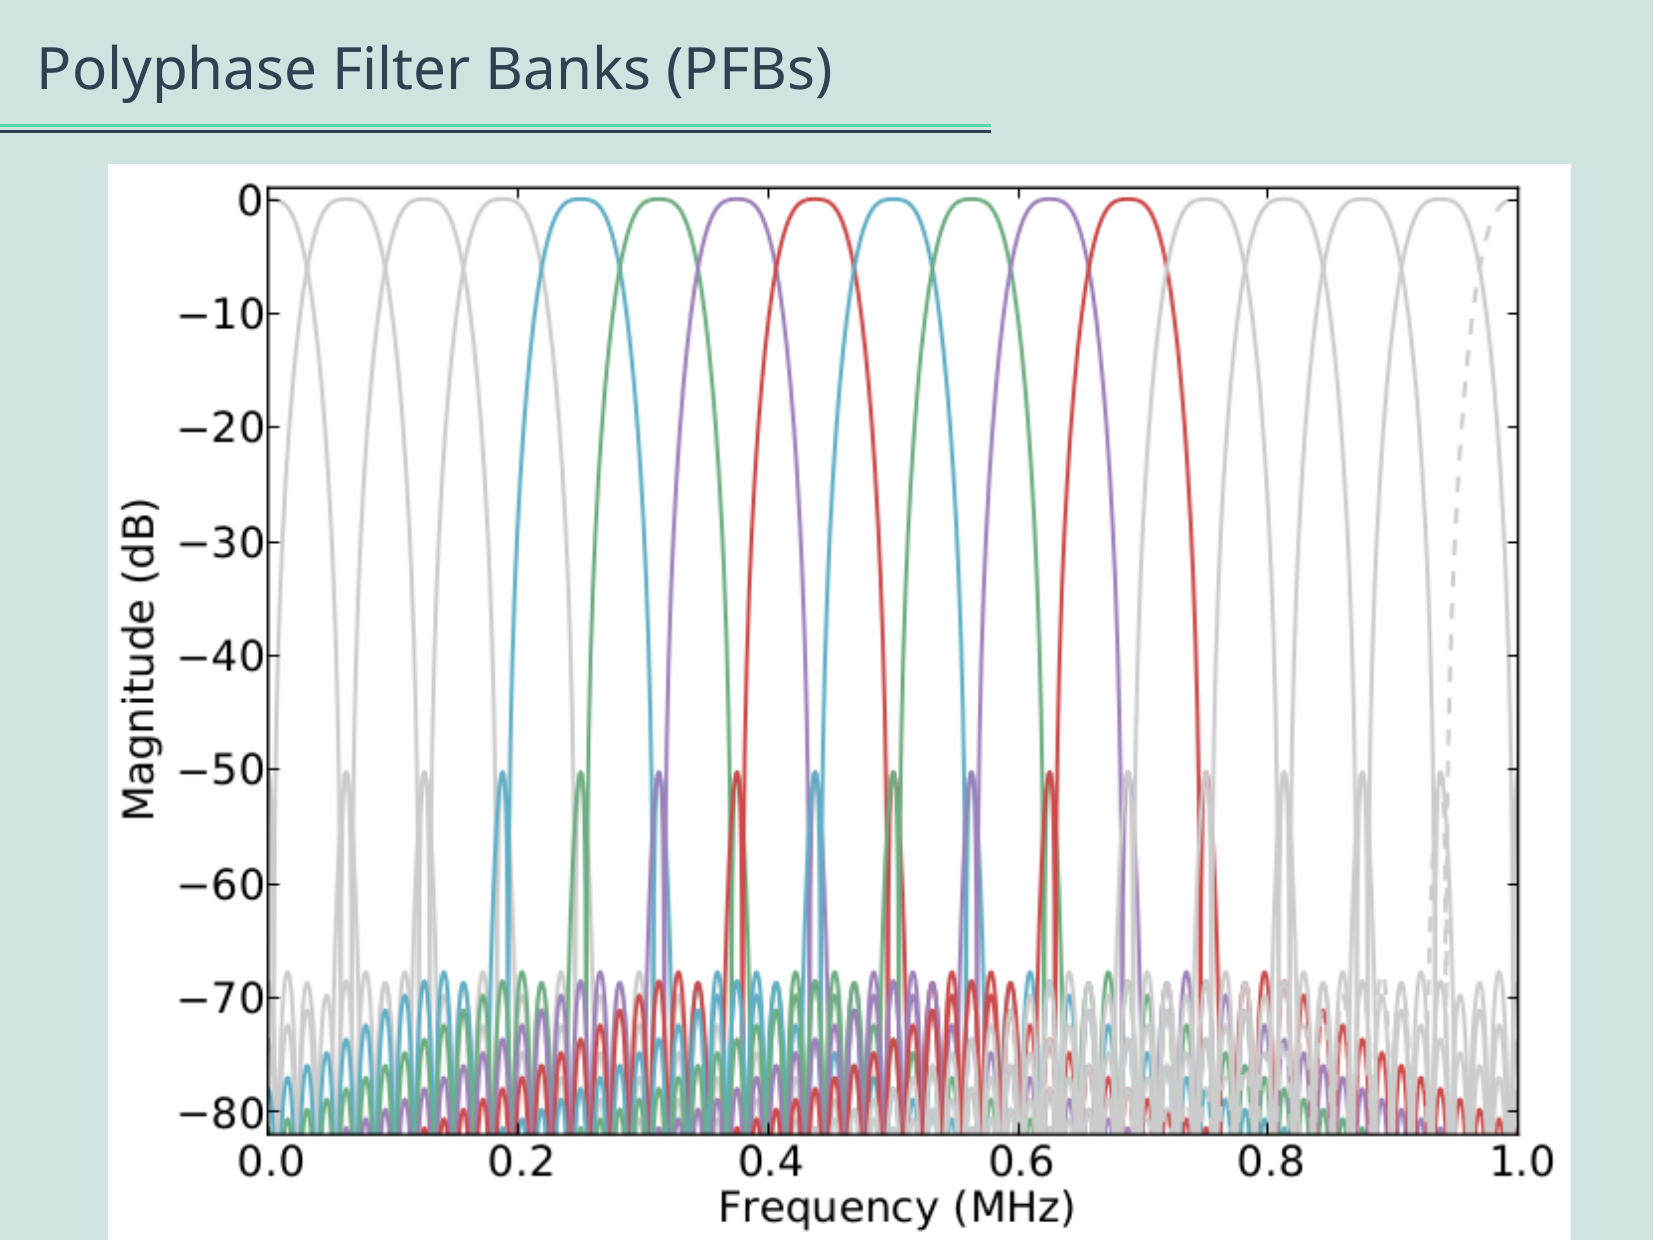

Polyphase Filter Banks (PFBs)
NASSP 2016
46